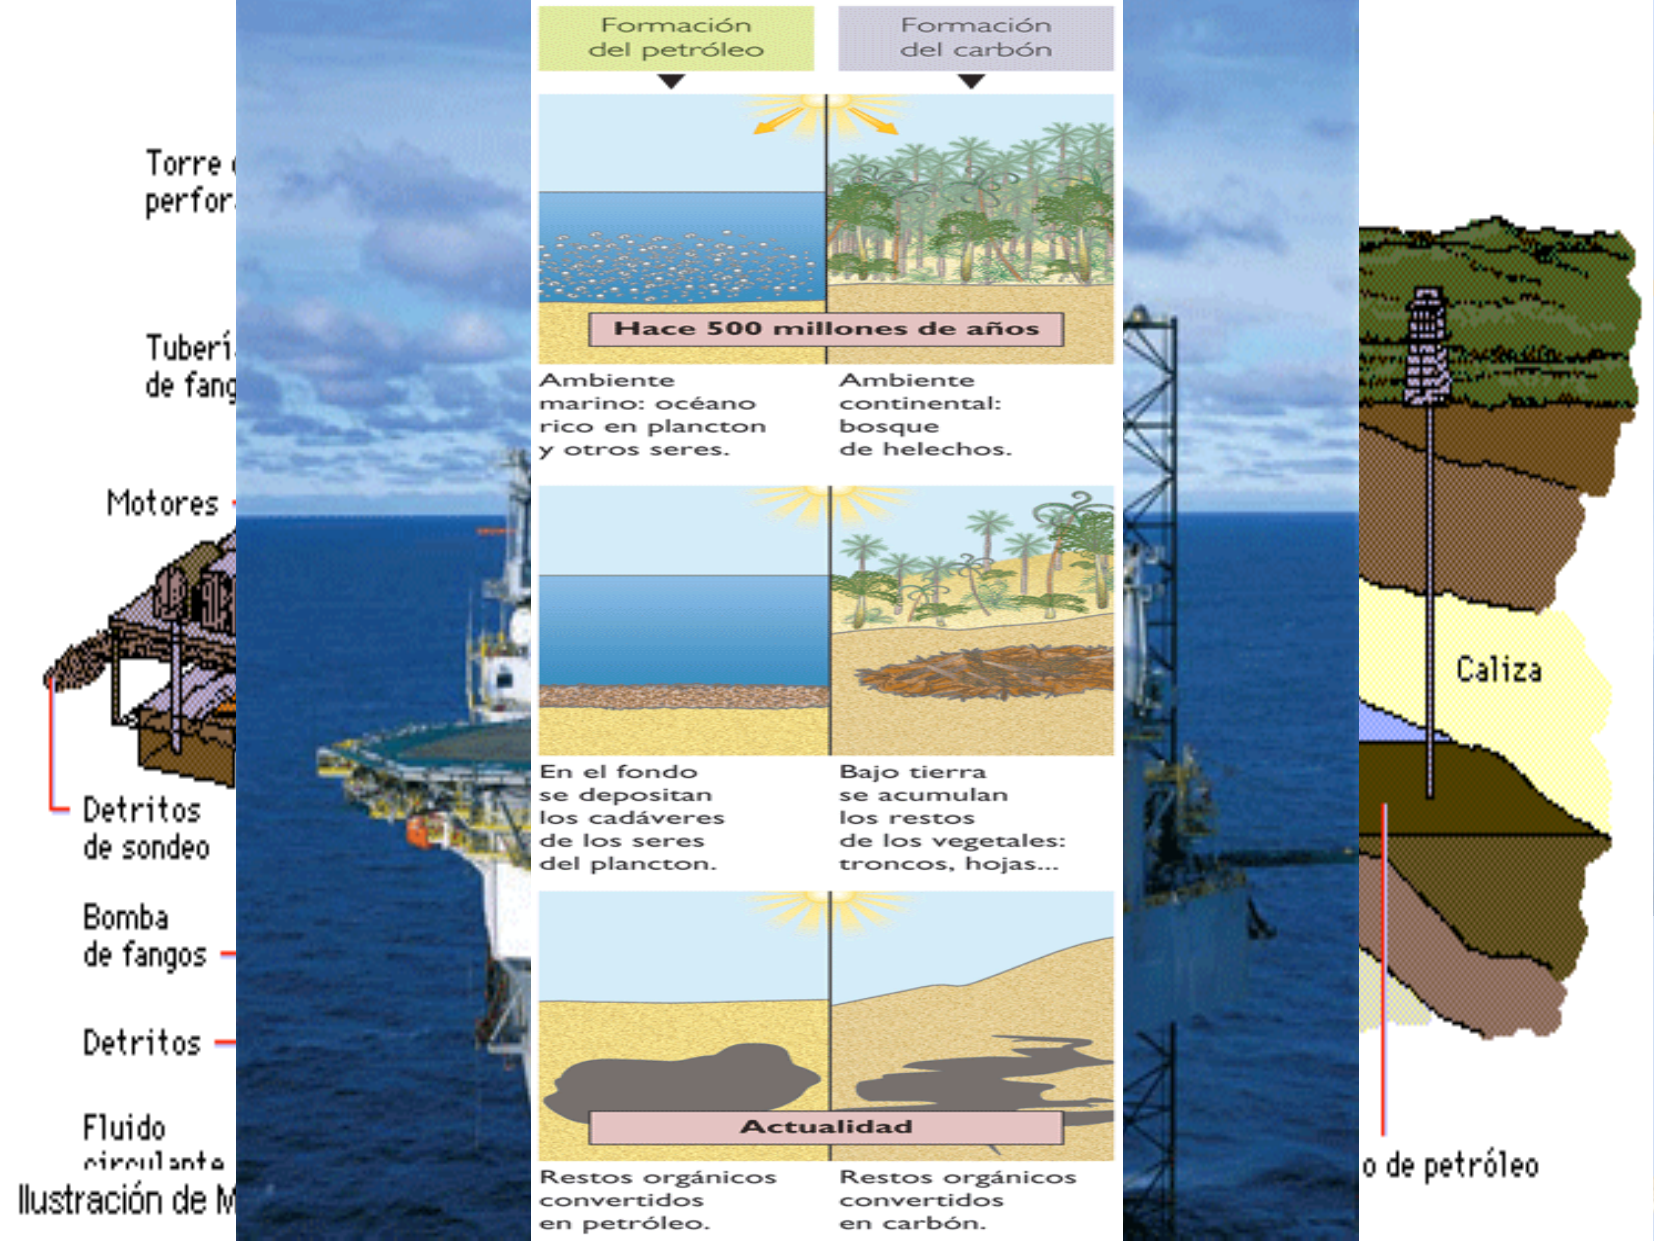

Petróleo
Definición: Líquido oleoso formado bajo la superficie terrestre por la descomposición
 por la descomposición de material orgánico de origen marino,zooplancton
 y algas.
Extracción
Formación:
Pozzo petrolífero
Plataforma